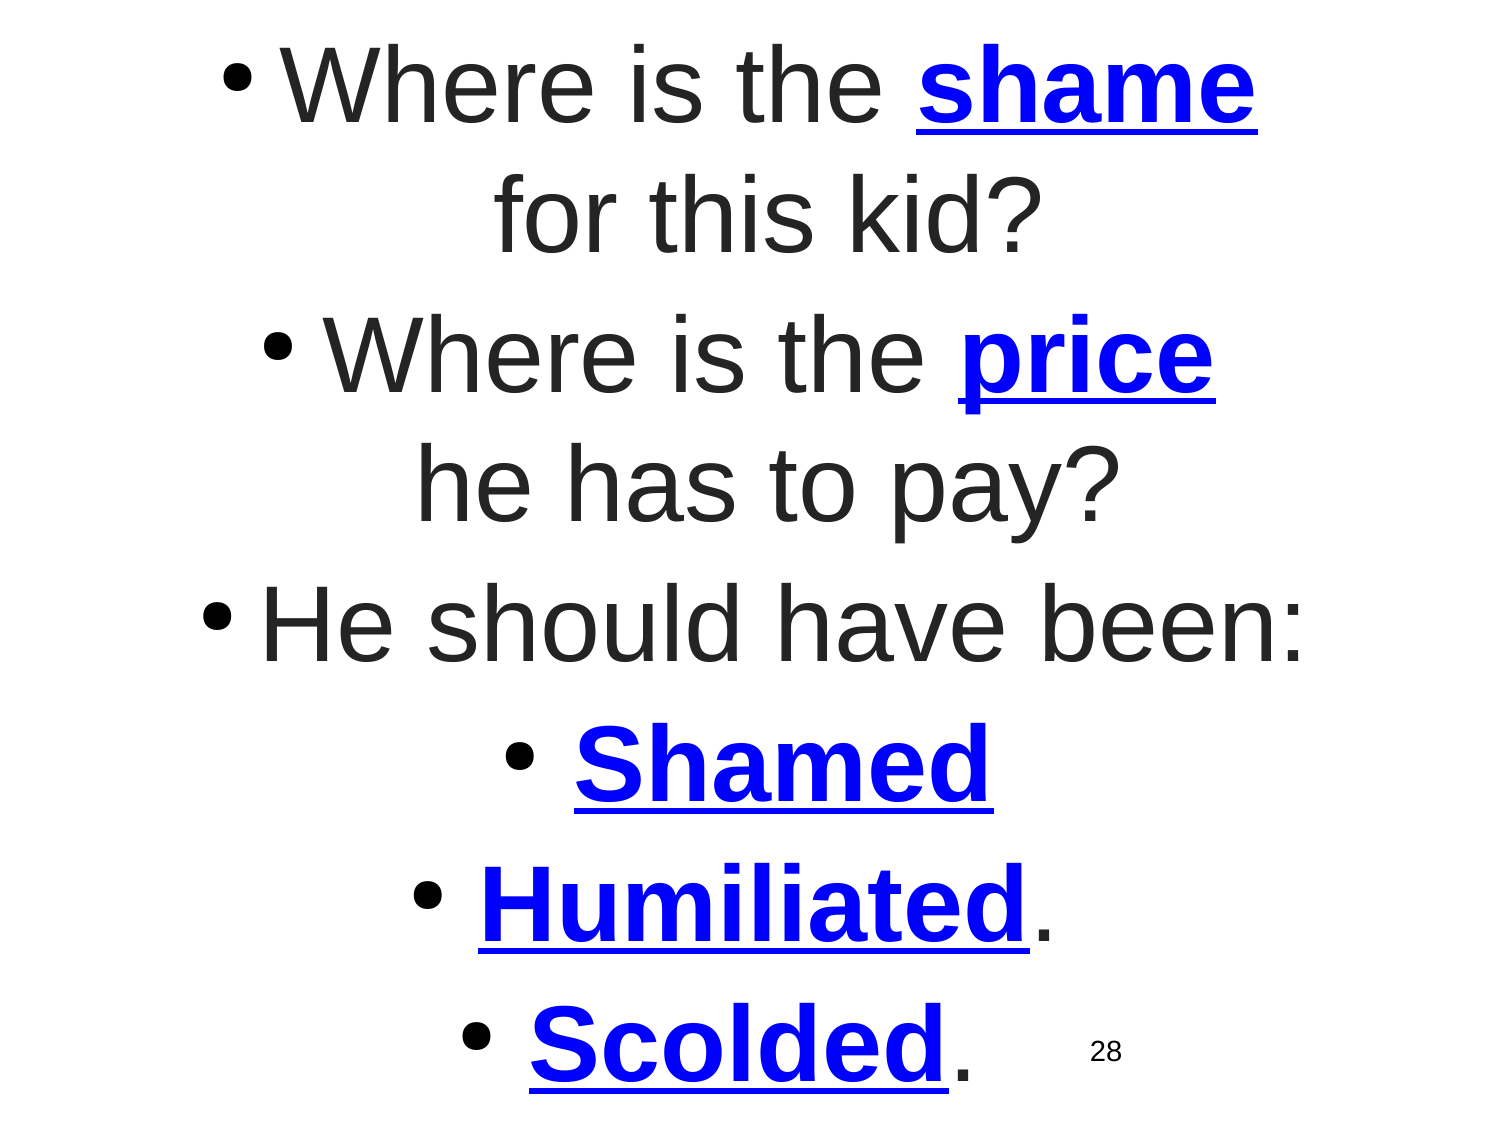

# Where is the shame for this kid?
Where is the price
he has to pay?
He should have been:
Shamed
Humiliated.
Scolded.
28